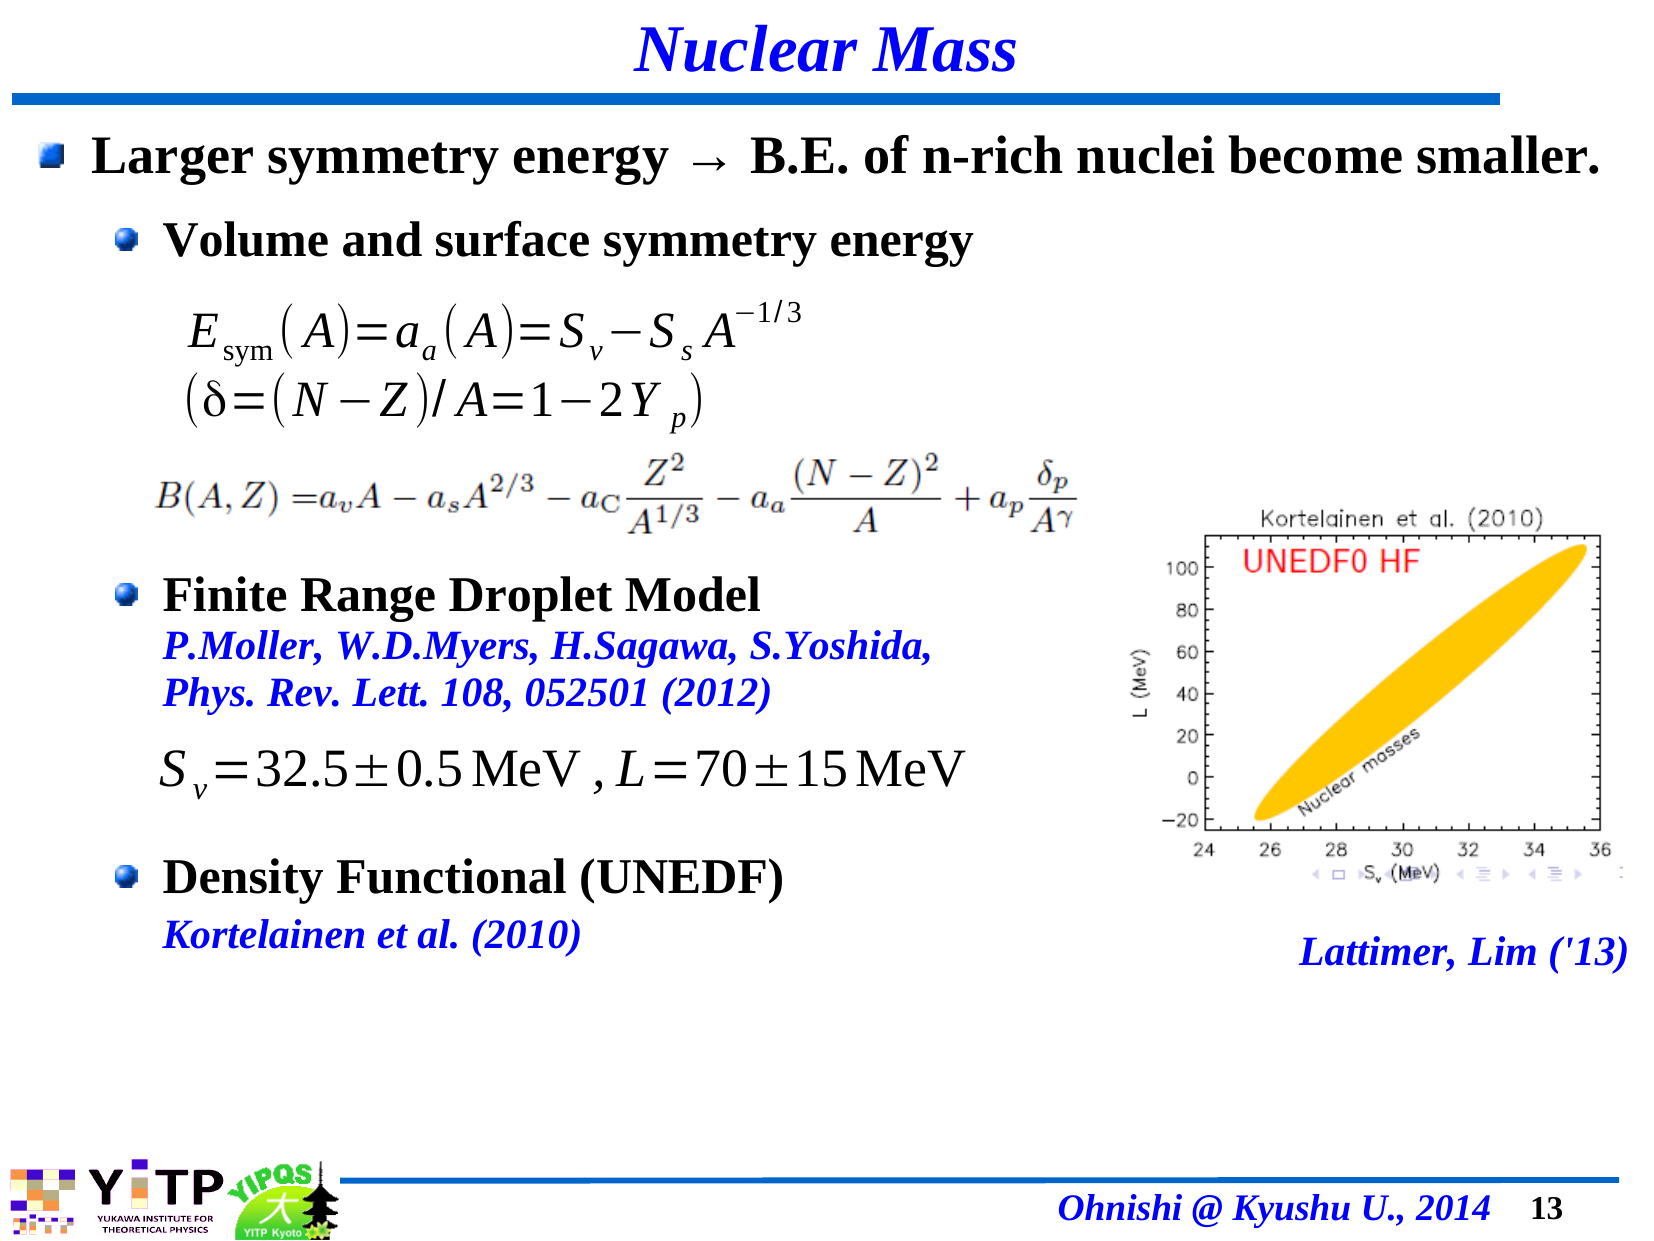

# Nuclear Mass
Larger symmetry energy → B.E. of n-rich nuclei become smaller.
Volume and surface symmetry energy
Finite Range Droplet Model
P.Moller, W.D.Myers, H.Sagawa, S.Yoshida,
Phys. Rev. Lett. 108, 052501 (2012)
Density Functional (UNEDF)
Kortelainen et al. (2010)
Lattimer, Lim ('13)